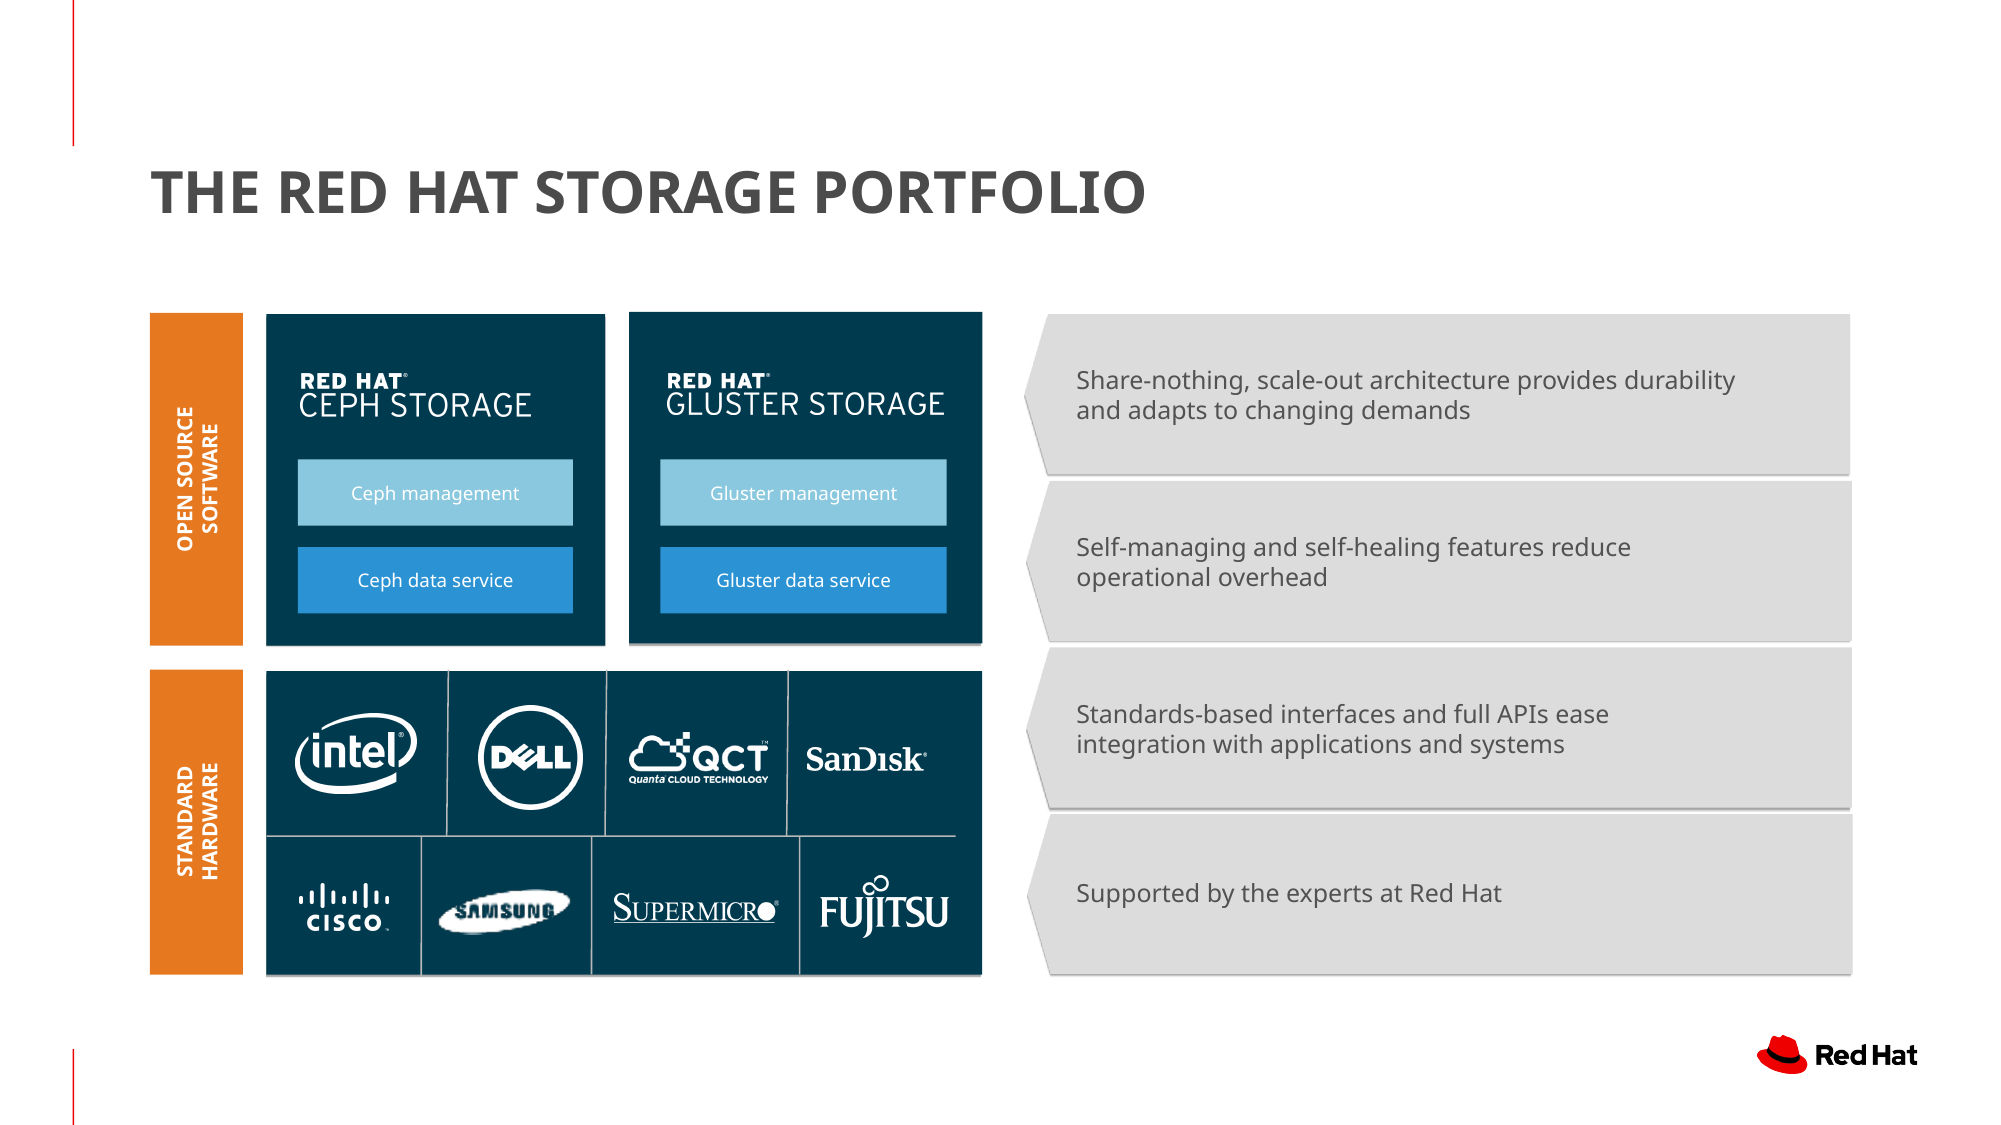

# THE RED HAT STORAGE PORTFOLIO
Share-nothing, scale-out architecture provides durability and adapts to changing demands
OPEN SOURCE
SOFTWARE
Ceph management
Gluster management
Self-managing and self-healing features reduce operational overhead
Ceph data service
Gluster data service
Standards-based interfaces and full APIs ease integration with applications and systems
STANDARD
HARDWARE
Supported by the experts at Red Hat